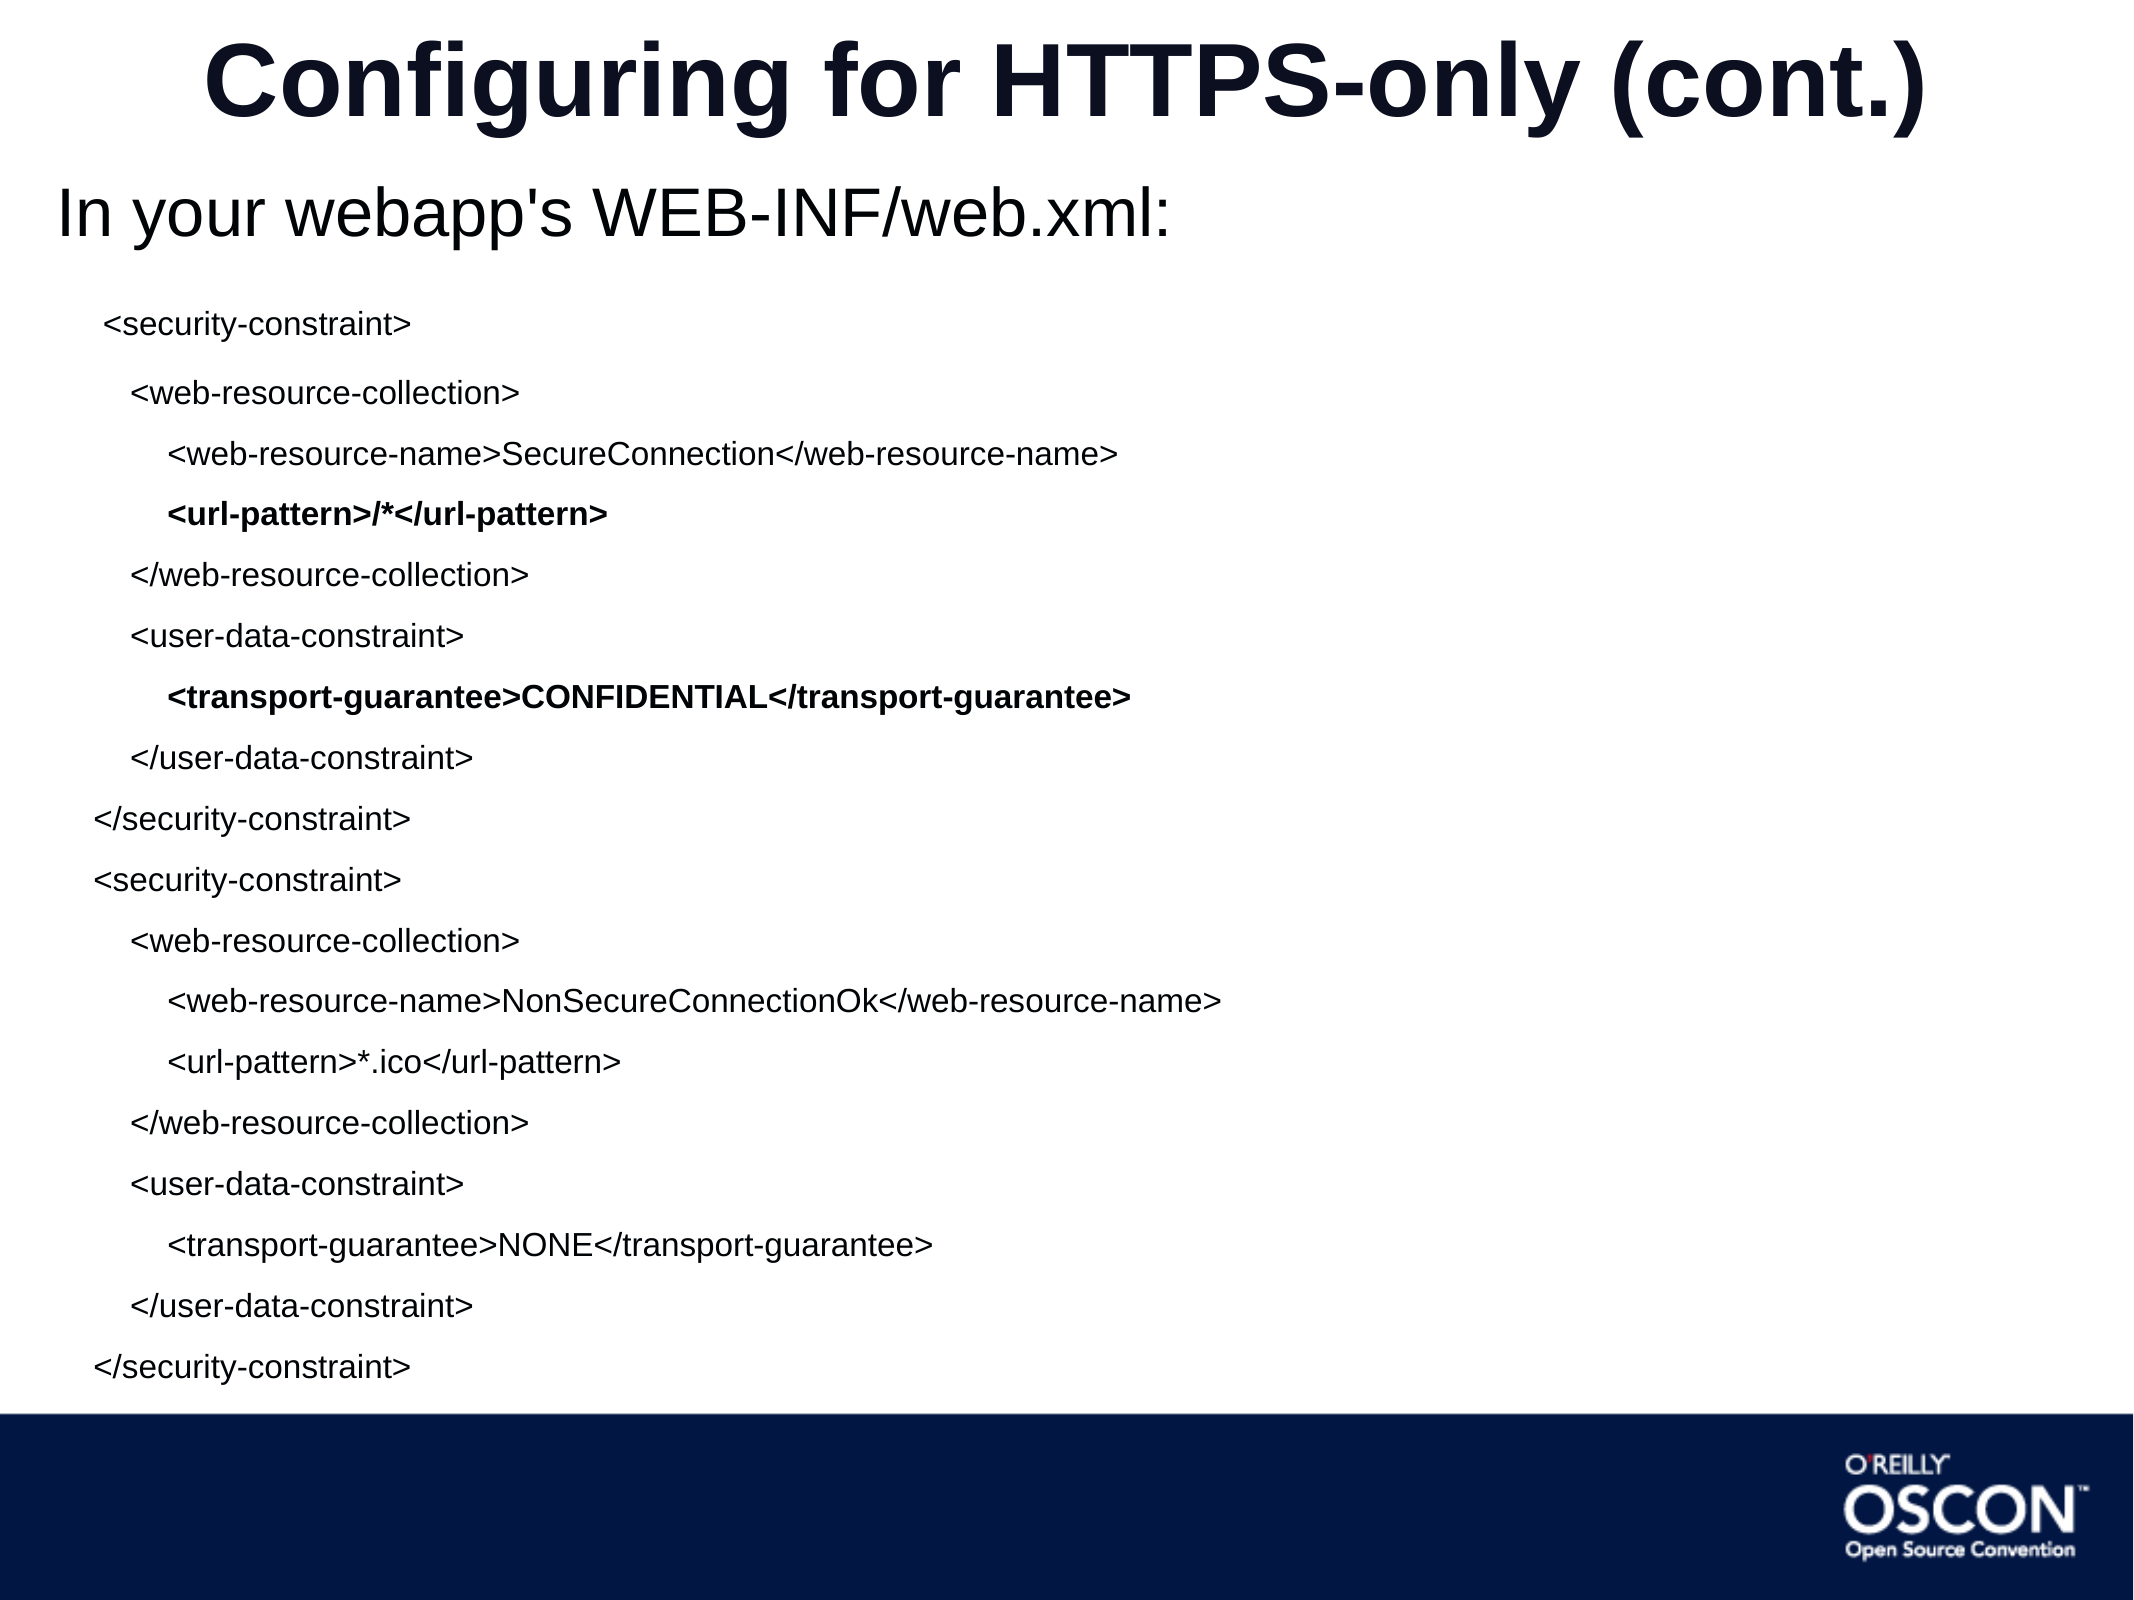

# Configuring for HTTPS-only (cont.)
In your webapp's WEB-INF/web.xml:
 <security-constraint>
 <web-resource-collection>
 <web-resource-name>SecureConnection</web-resource-name>
 <url-pattern>/*</url-pattern>
 </web-resource-collection>
 <user-data-constraint>
 <transport-guarantee>CONFIDENTIAL</transport-guarantee>
 </user-data-constraint>
 </security-constraint>
 <security-constraint>
 <web-resource-collection>
 <web-resource-name>NonSecureConnectionOk</web-resource-name>
 <url-pattern>*.ico</url-pattern>
 </web-resource-collection>
 <user-data-constraint>
 <transport-guarantee>NONE</transport-guarantee>
 </user-data-constraint>
 </security-constraint>